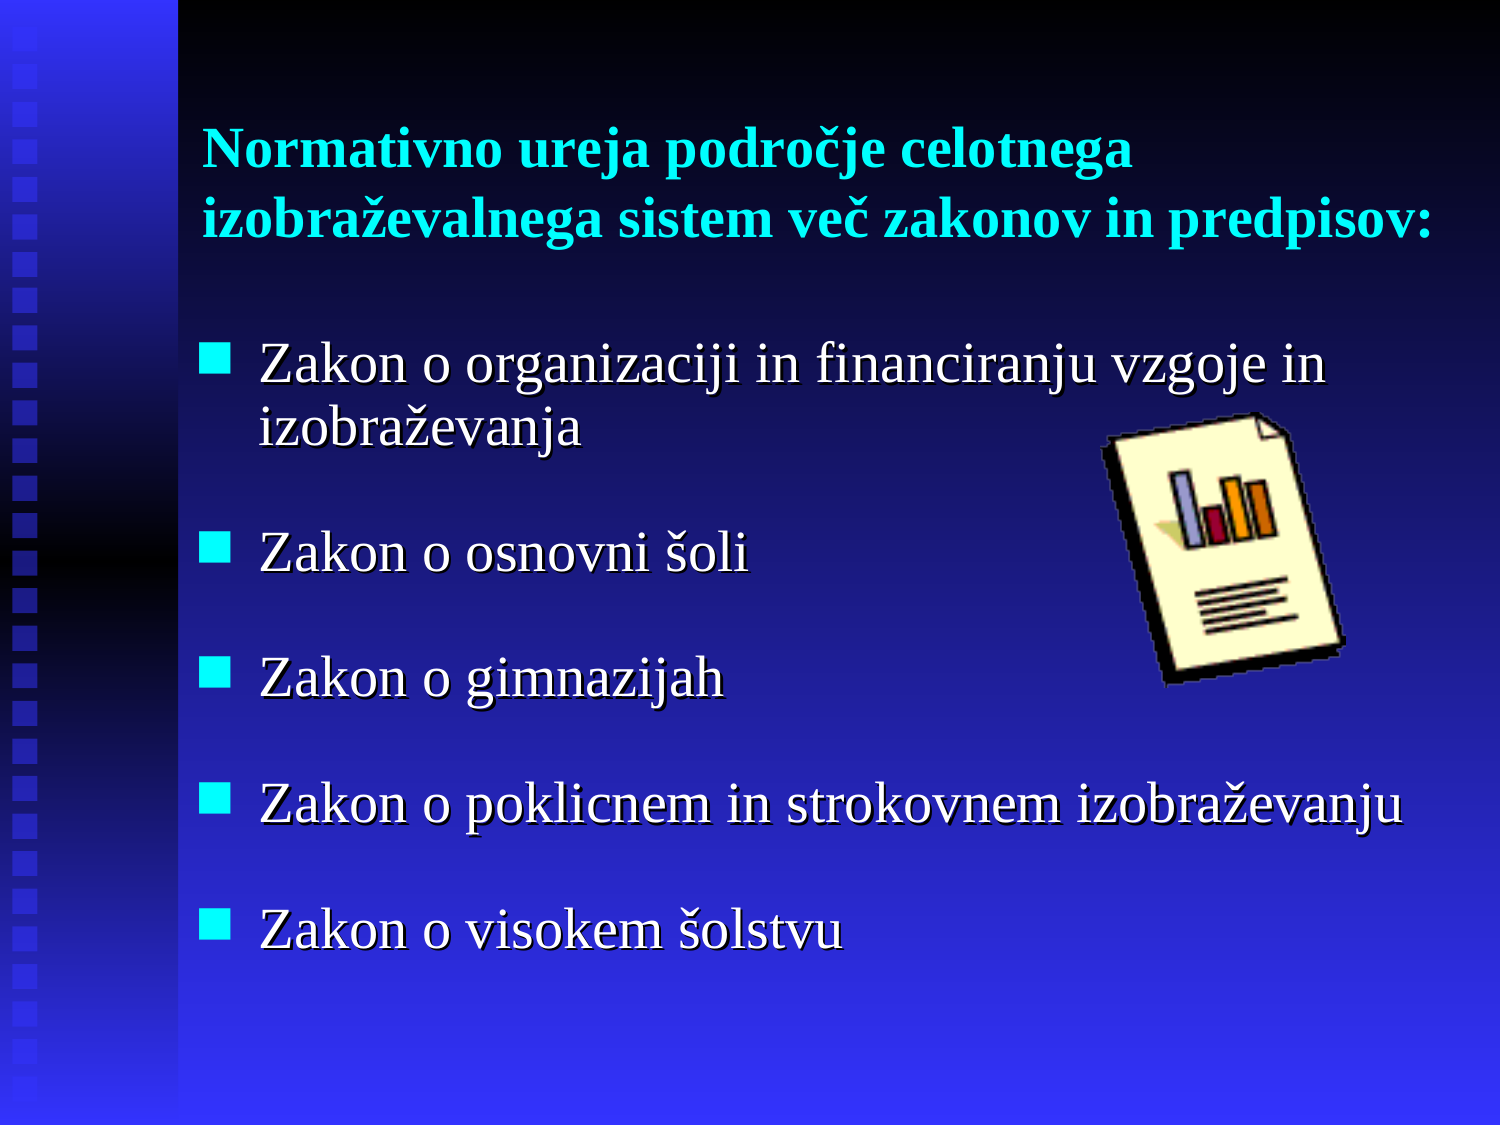

# Normativno ureja področje celotnega izobraževalnega sistem več zakonov in predpisov:
Zakon o organizaciji in financiranju vzgoje in izobraževanja
Zakon o osnovni šoli
Zakon o gimnazijah
Zakon o poklicnem in strokovnem izobraževanju
Zakon o visokem šolstvu